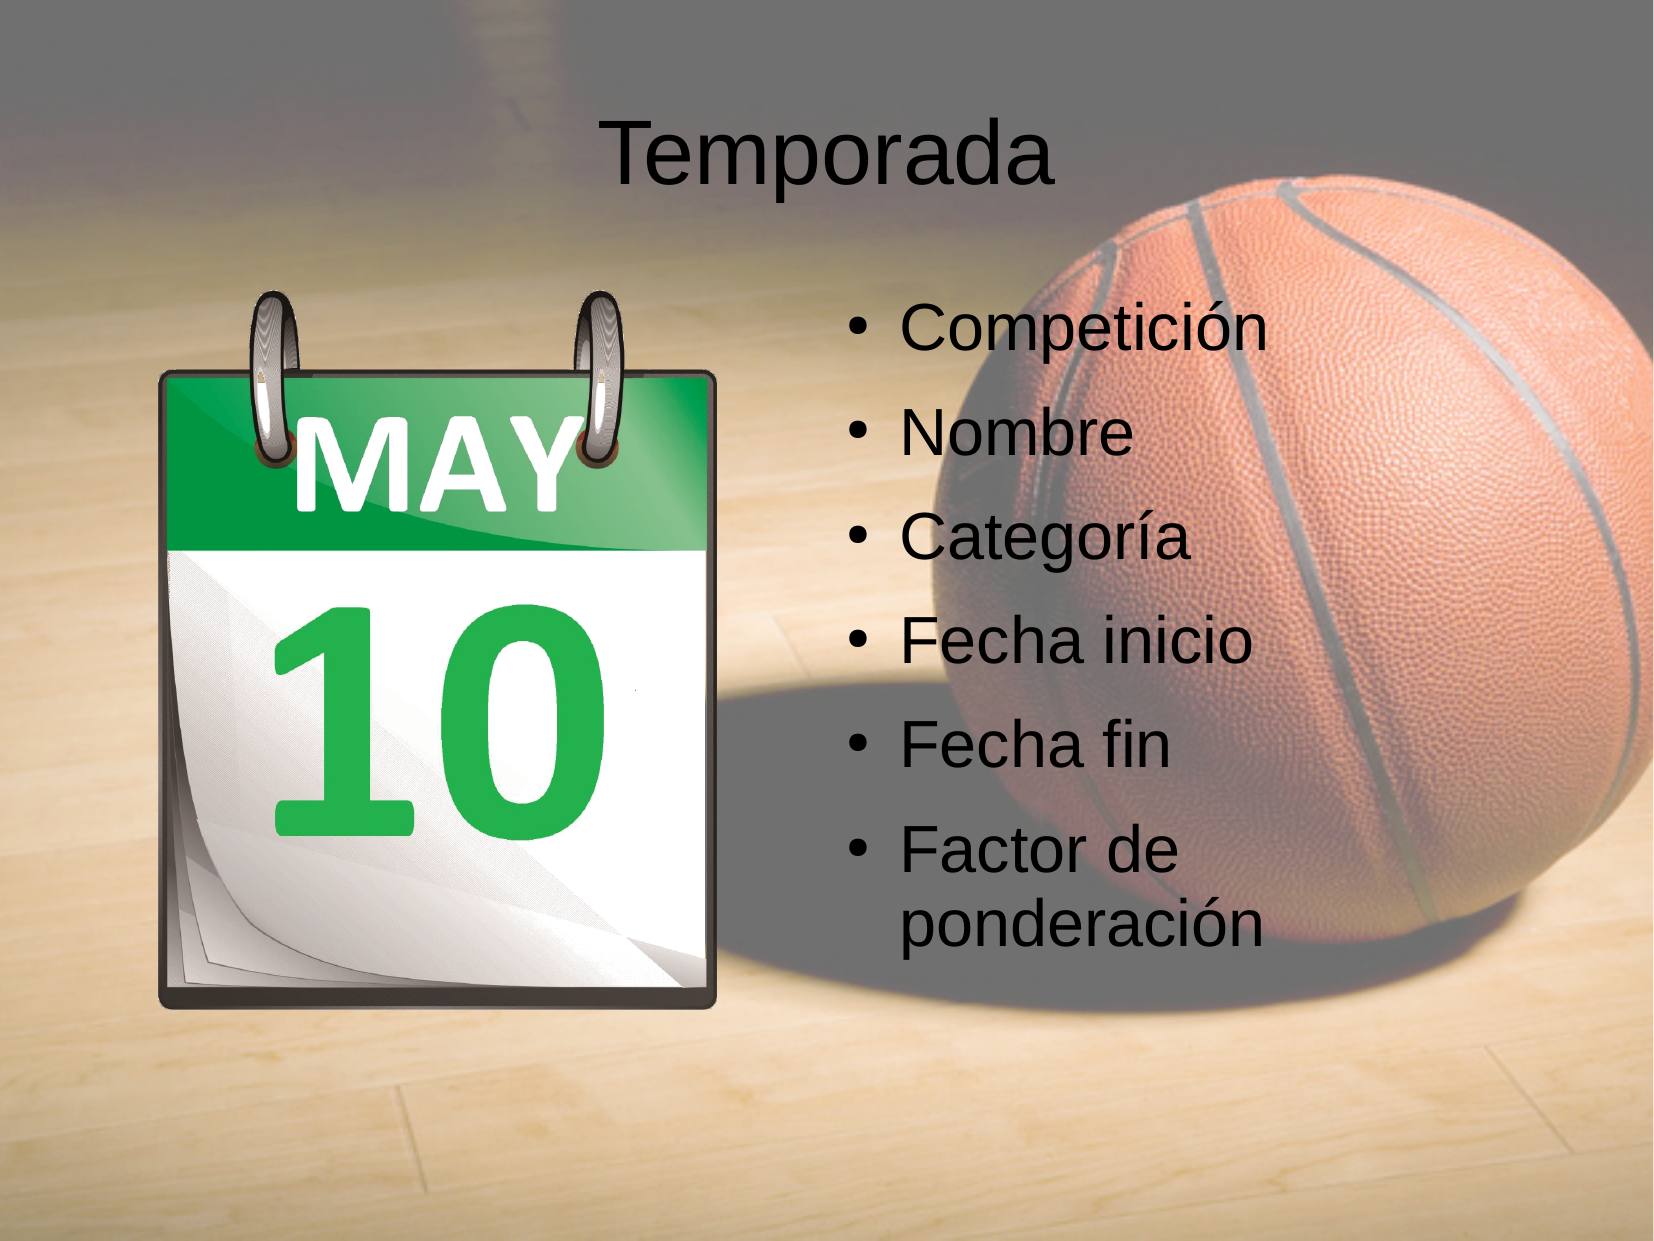

# Temporada
Competición
Nombre
Categoría
Fecha inicio
Fecha fin
Factor de ponderación